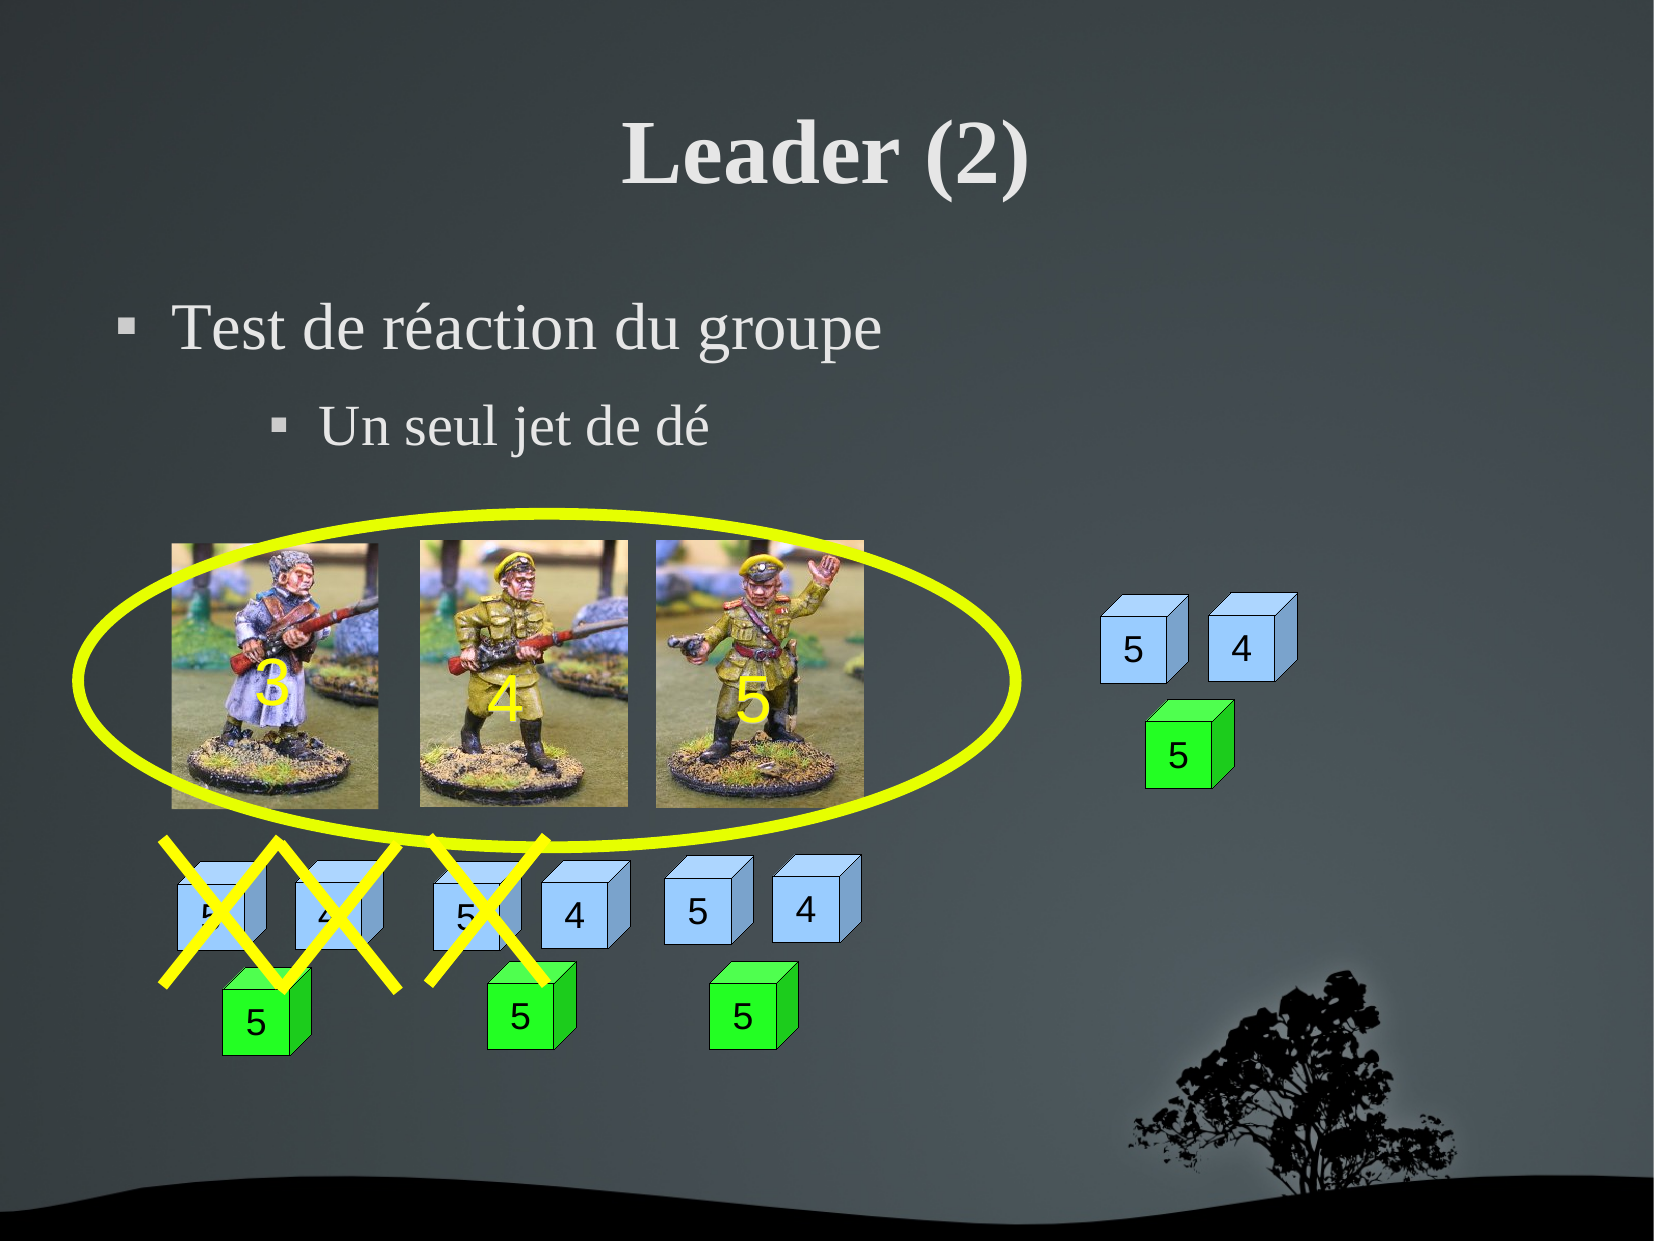

# Leader (2)
Test de réaction du groupe
Un seul jet de dé
5
4
3
4
5
5
4
5
4
4
5
5
5
5
5